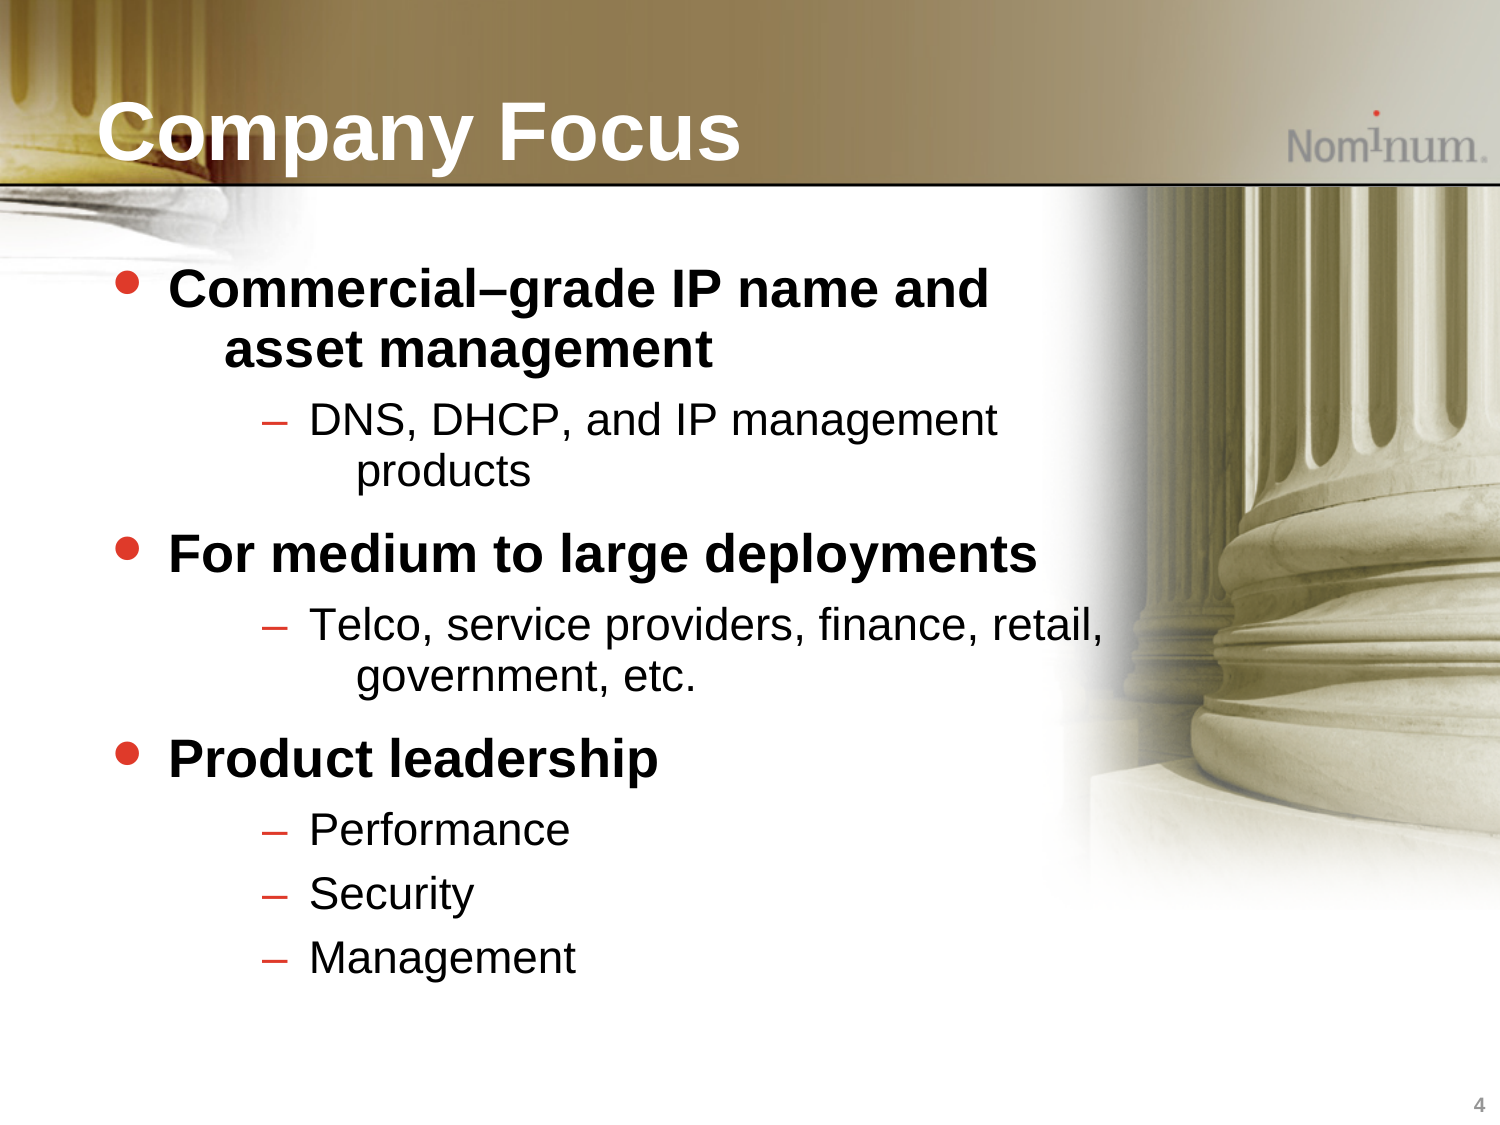

# Company Focus
Commercial–grade IP name and
asset management
DNS, DHCP, and IP management products
For medium to large deployments
Telco, service providers, finance, retail, government, etc.
Product leadership
Performance
Security
Management